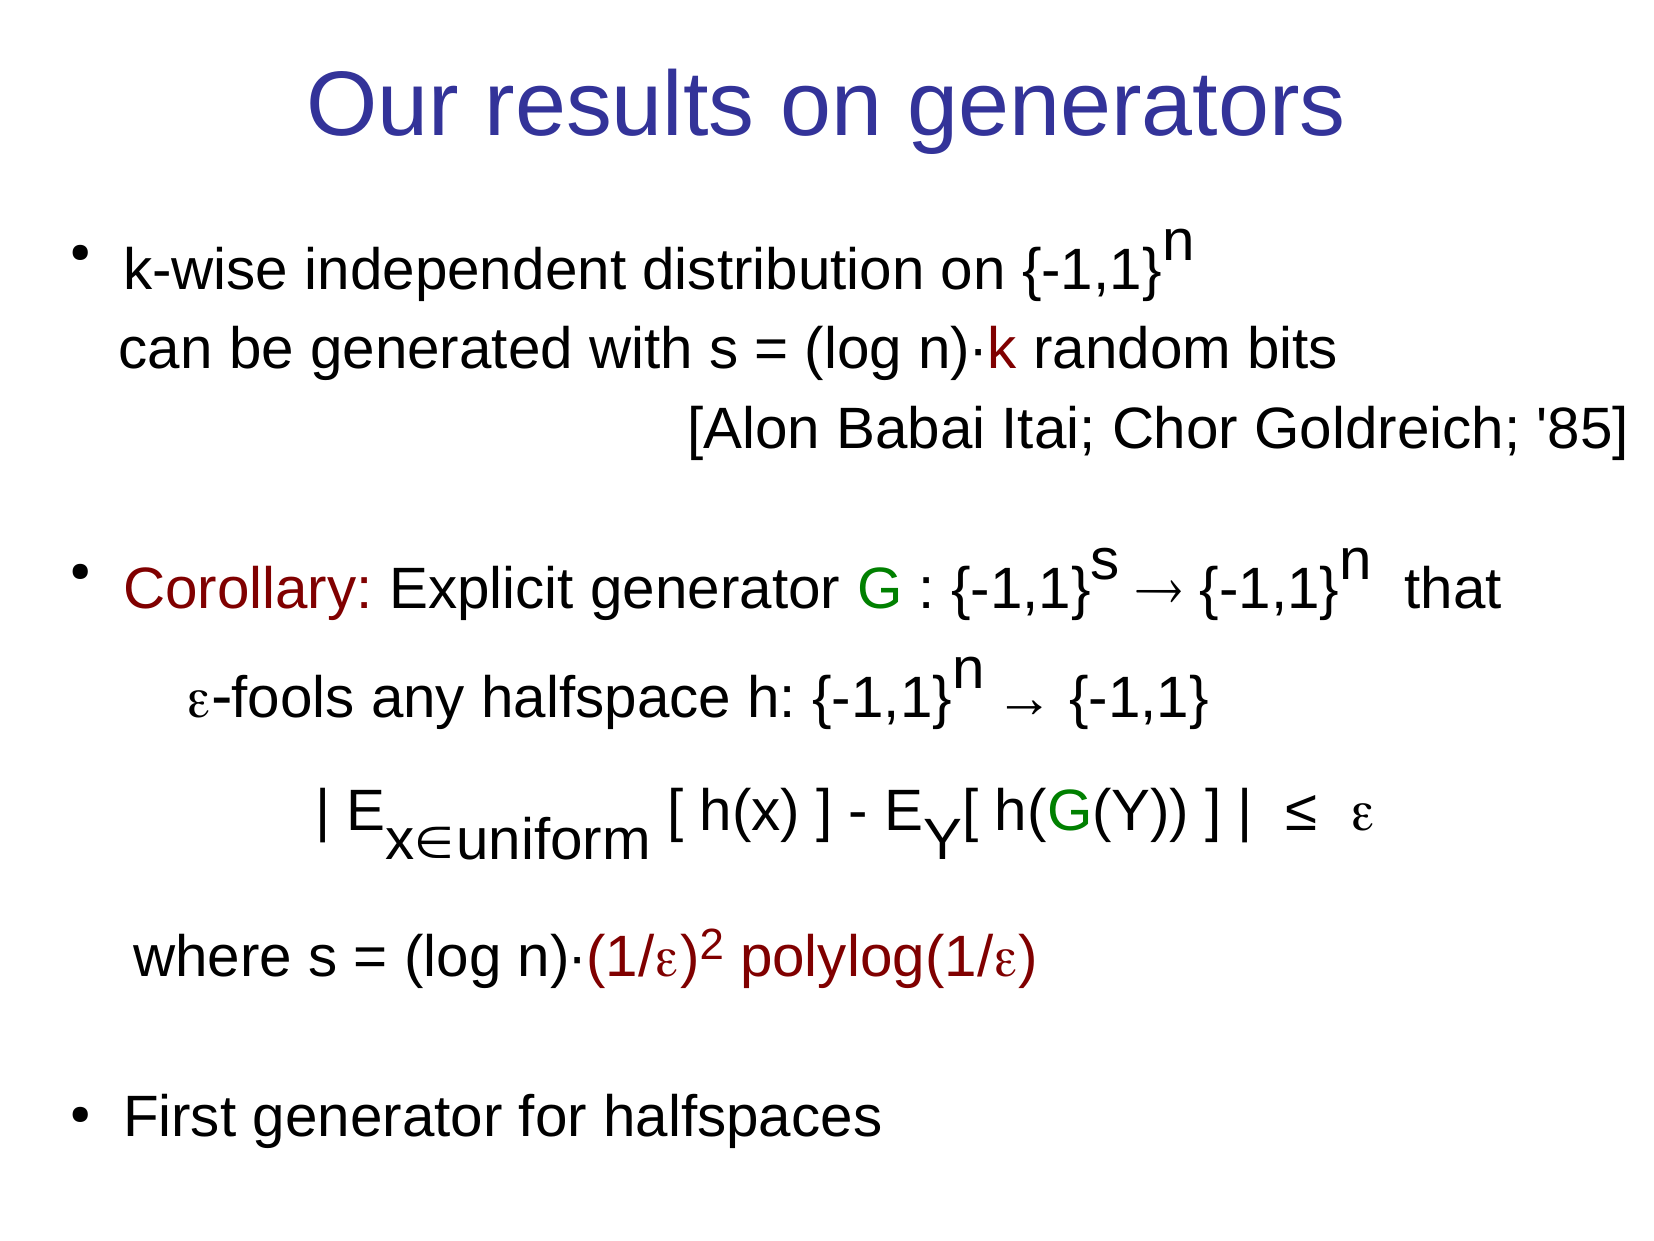

Our results on generators
# k-wise independent distribution on {-1,1}n
 can be generated with s = (log n)∙k random bits
 [Alon Babai Itai; Chor Goldreich; '85]
Corollary: Explicit generator G : {-1,1}s  {-1,1}n that
 -fools any halfspace h: {-1,1}n → {-1,1}
| Exuniform [ h(x) ] - EY[ h(G(Y)) ] | ≤ 
 where s = (log n)∙(1/)2 polylog(1/)
First generator for halfspaces